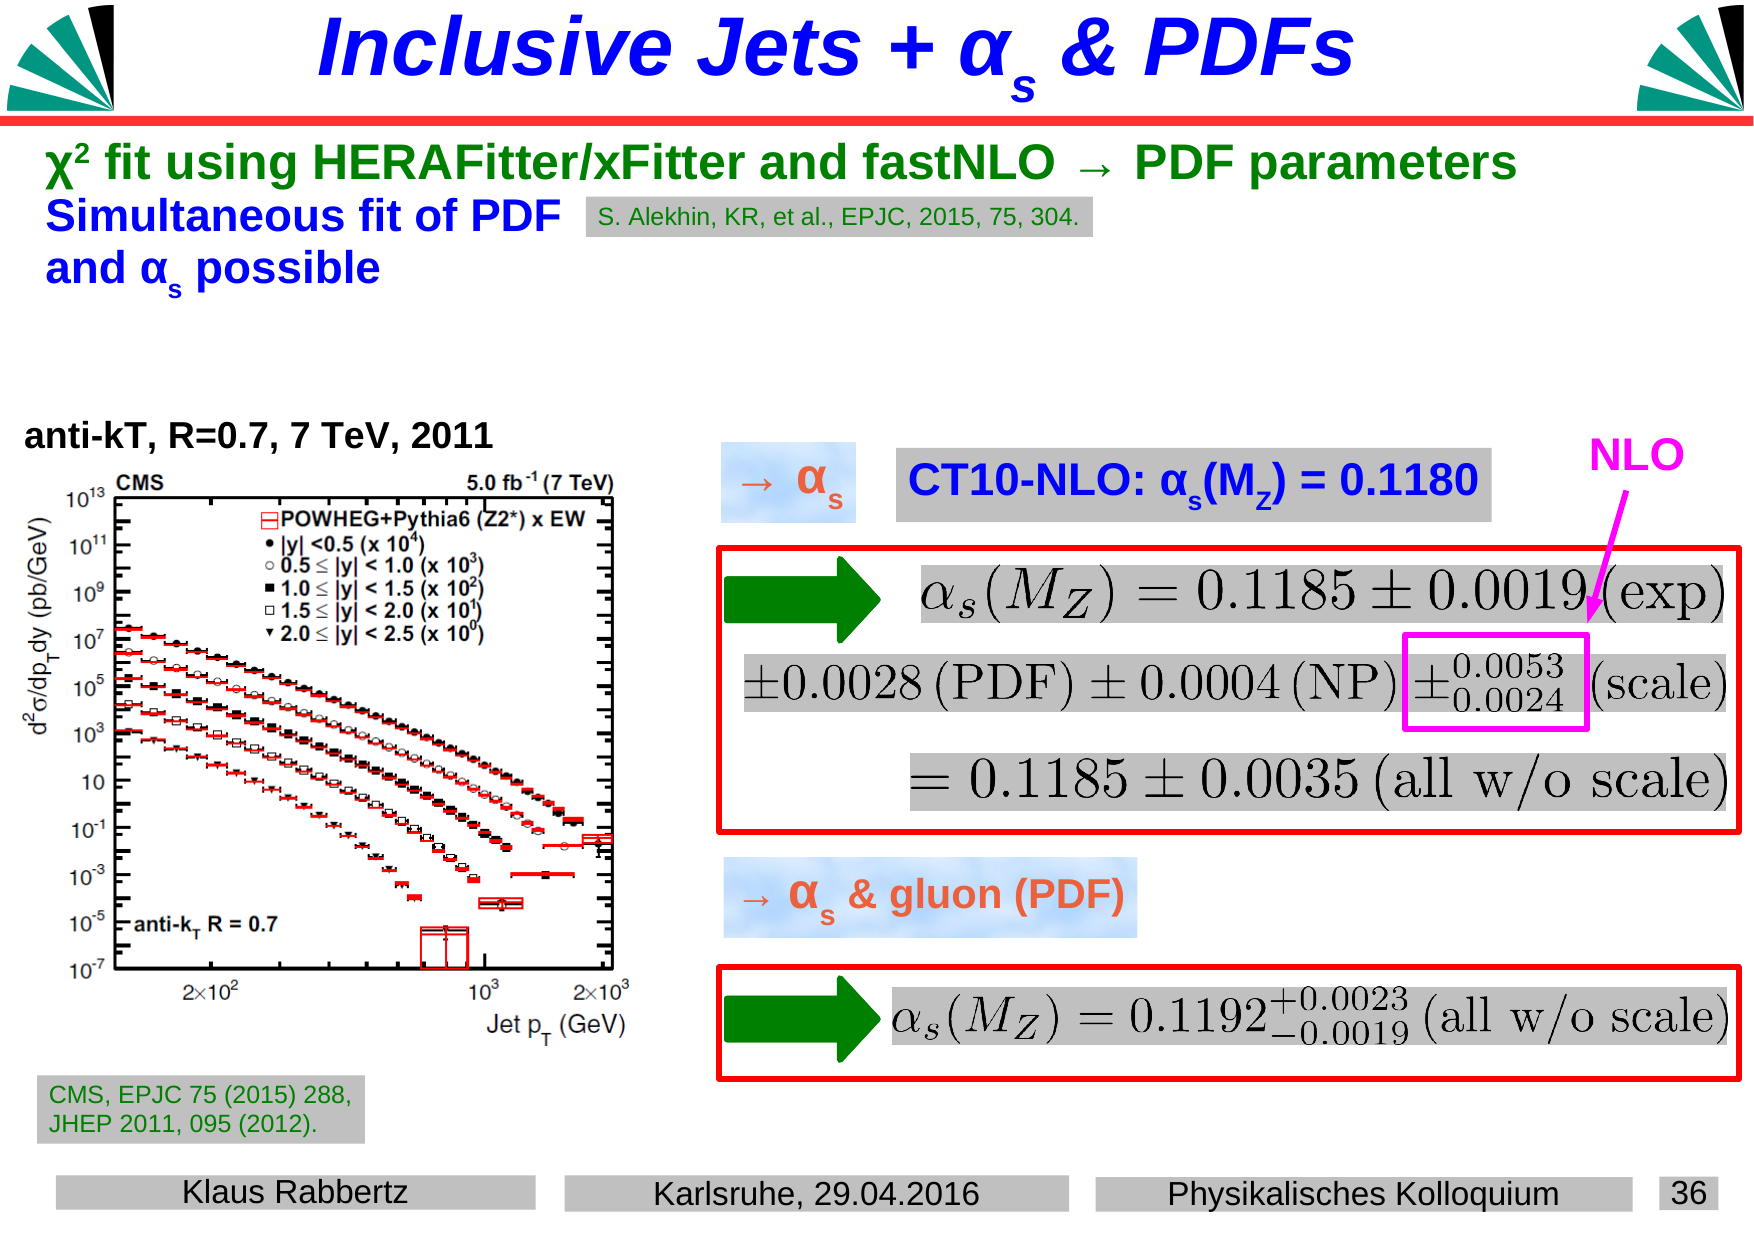

# Inclusive Jets + αs & PDFs
χ2 fit using HERAFitter/xFitter and fastNLO → PDF parameters
Simultaneous fit of PDF
and αs possible
S. Alekhin, KR, et al., EPJC, 2015, 75, 304.
anti-kT, R=0.7, 7 TeV, 2011
NLO
→ αs
CT10-NLO: αs(MZ) = 0.1180
→ αs & gluon (PDF)
CMS, EPJC 75 (2015) 288,
JHEP 2011, 095 (2012).